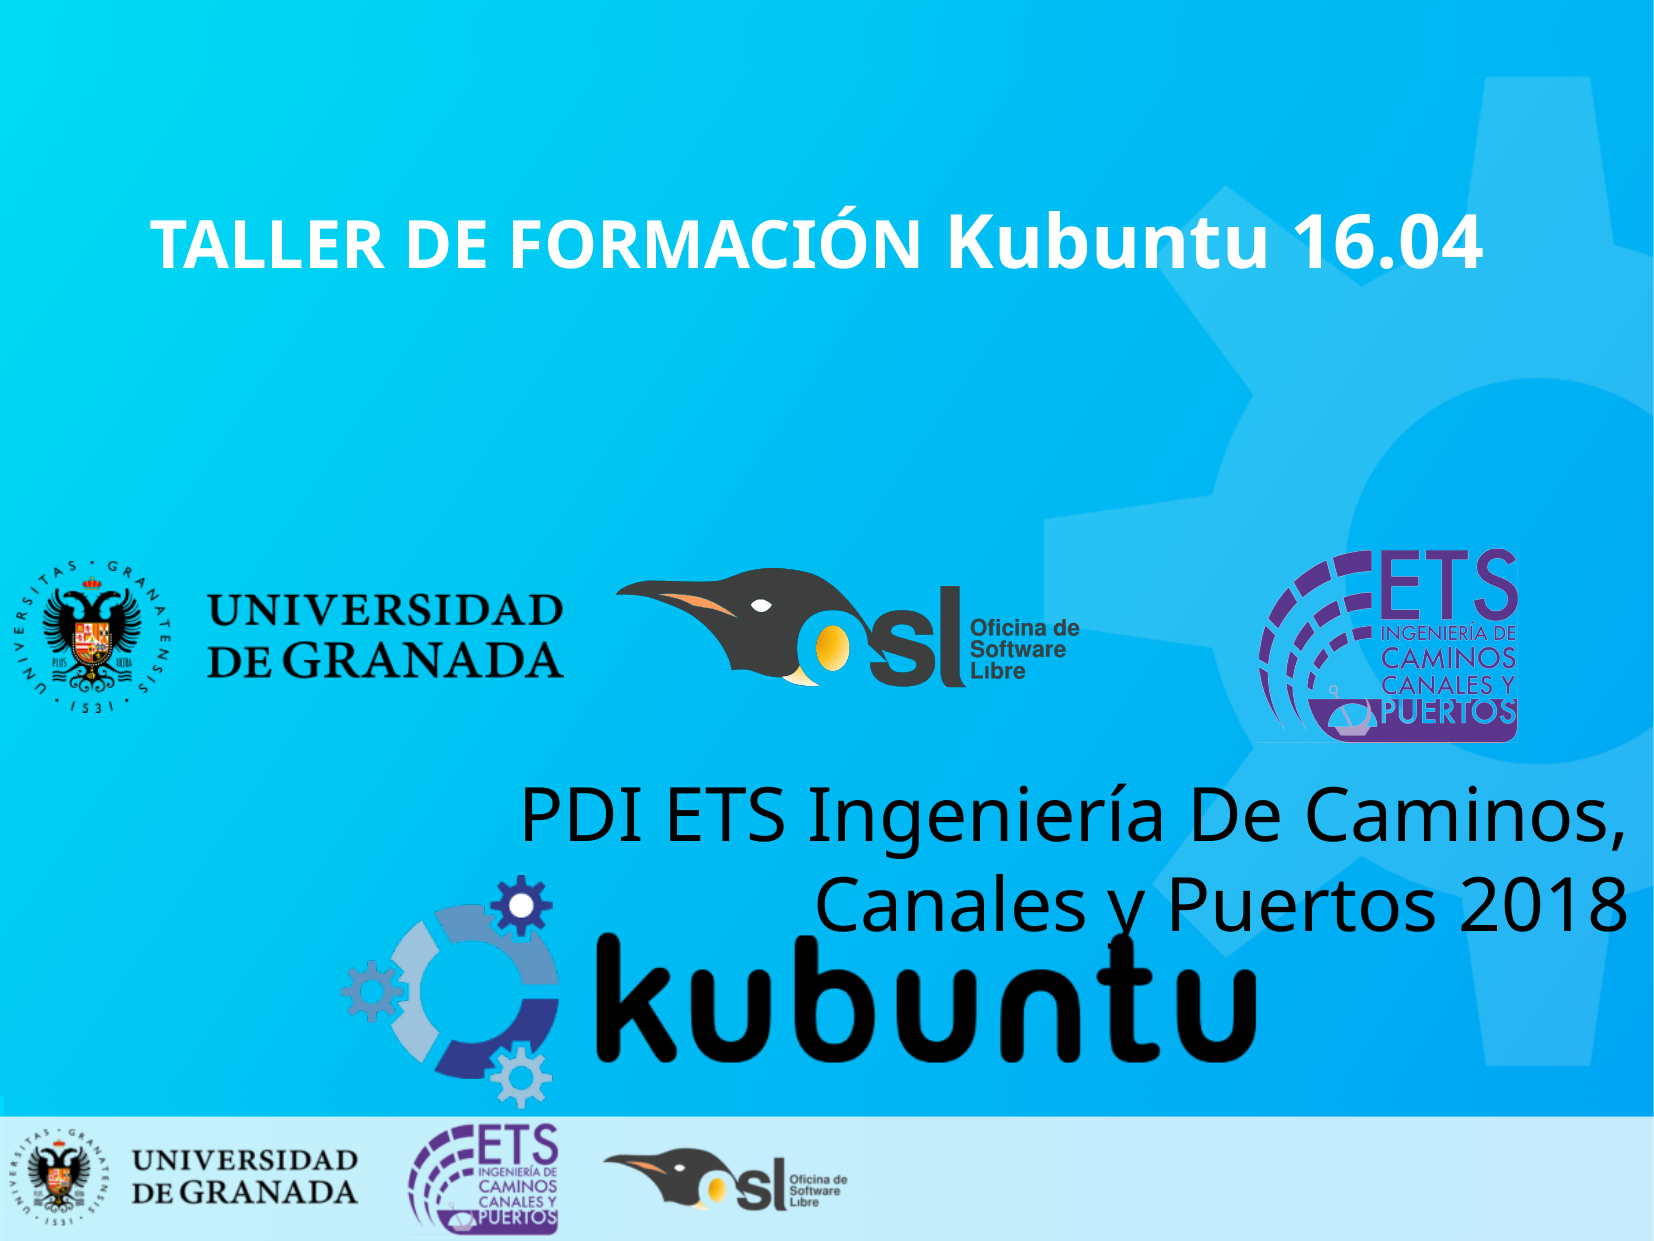

TALLER DE FORMACIÓN Kubuntu 16.04
			PDI ETS Ingeniería De Caminos, Canales y Puertos 2018